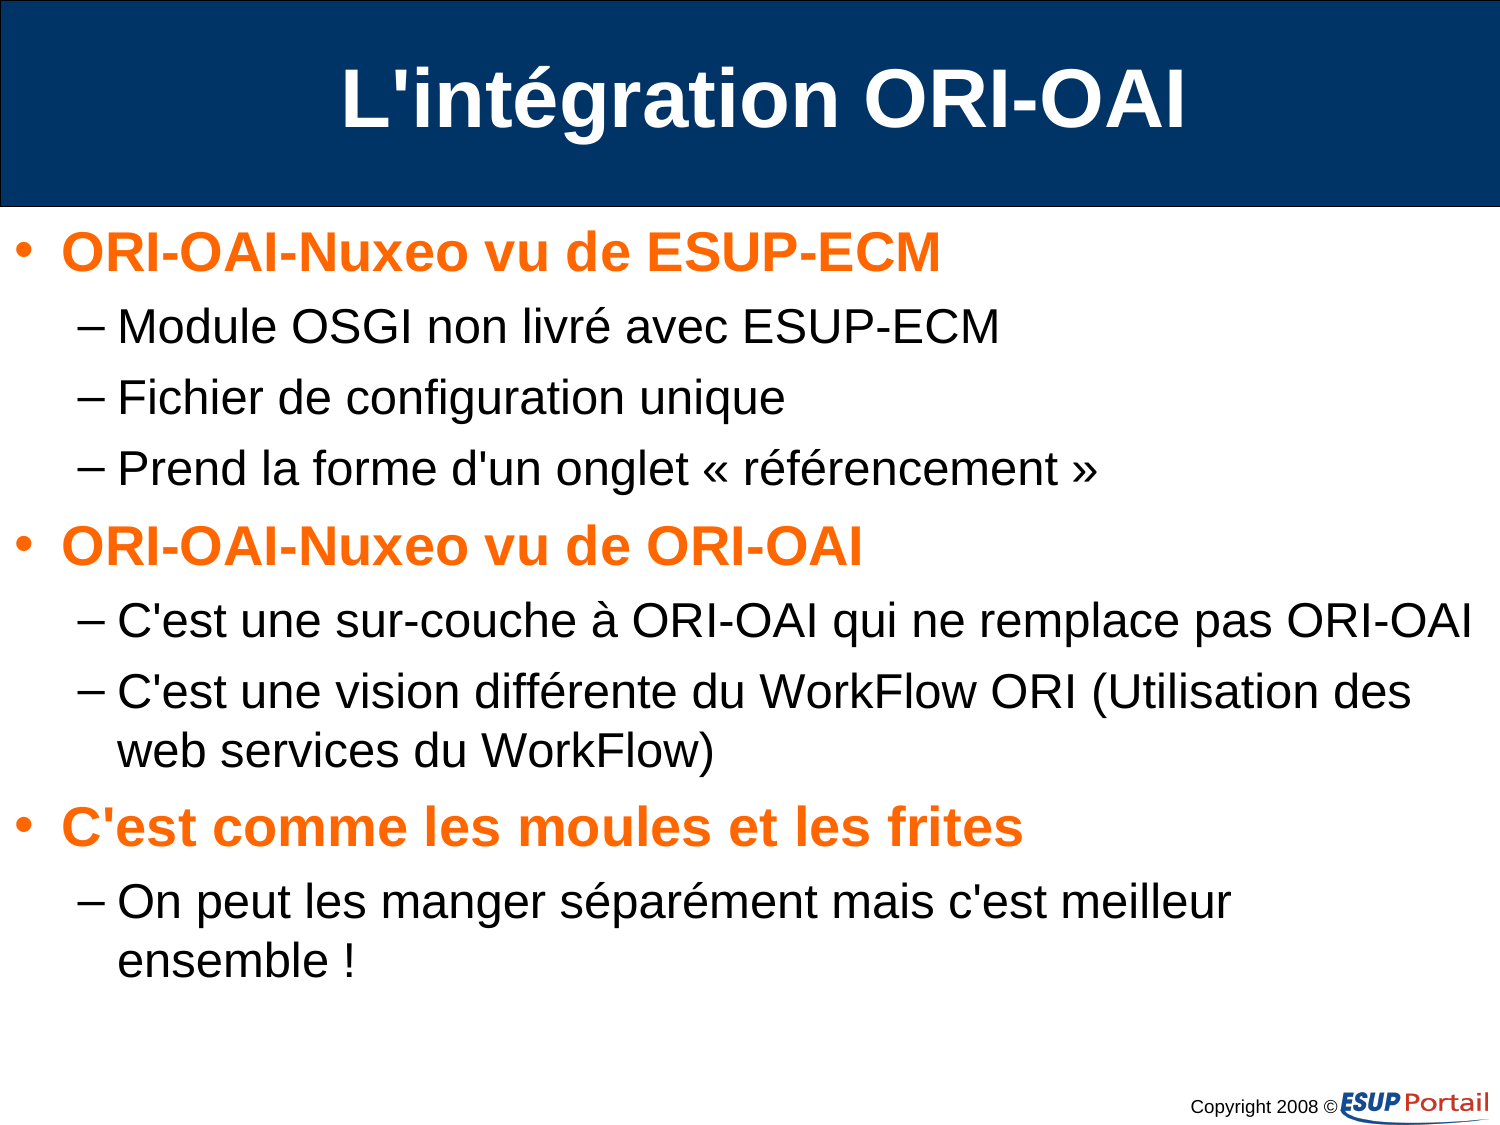

# L'intégration ORI-OAI
ORI-OAI-Nuxeo vu de ESUP-ECM
Module OSGI non livré avec ESUP-ECM
Fichier de configuration unique
Prend la forme d'un onglet « référencement »
ORI-OAI-Nuxeo vu de ORI-OAI
C'est une sur-couche à ORI-OAI qui ne remplace pas ORI-OAI
C'est une vision différente du WorkFlow ORI (Utilisation des web services du WorkFlow)
C'est comme les moules et les frites
On peut les manger séparément mais c'est meilleur ensemble !